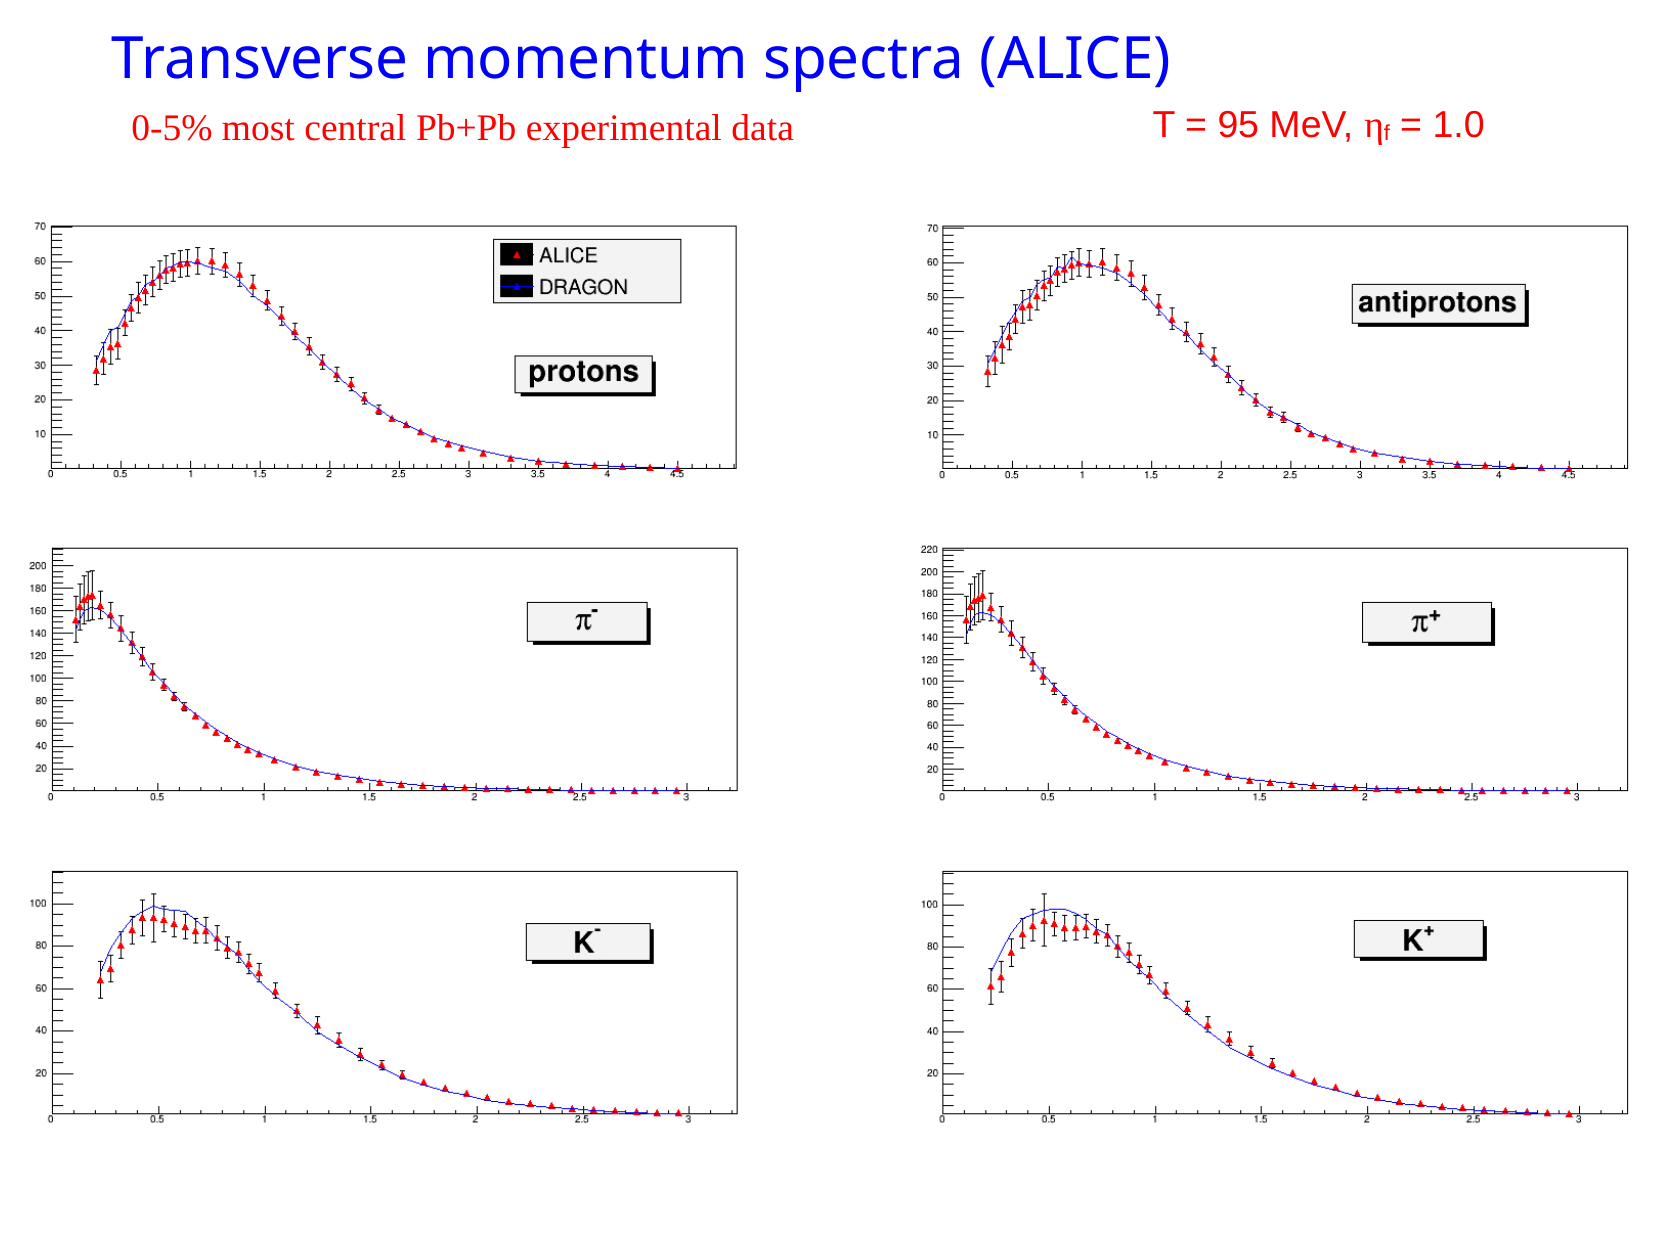

Transverse momentum spectra (ALICE)
T = 95 MeV, ηf = 1.0
0-5% most central Pb+Pb experimental data